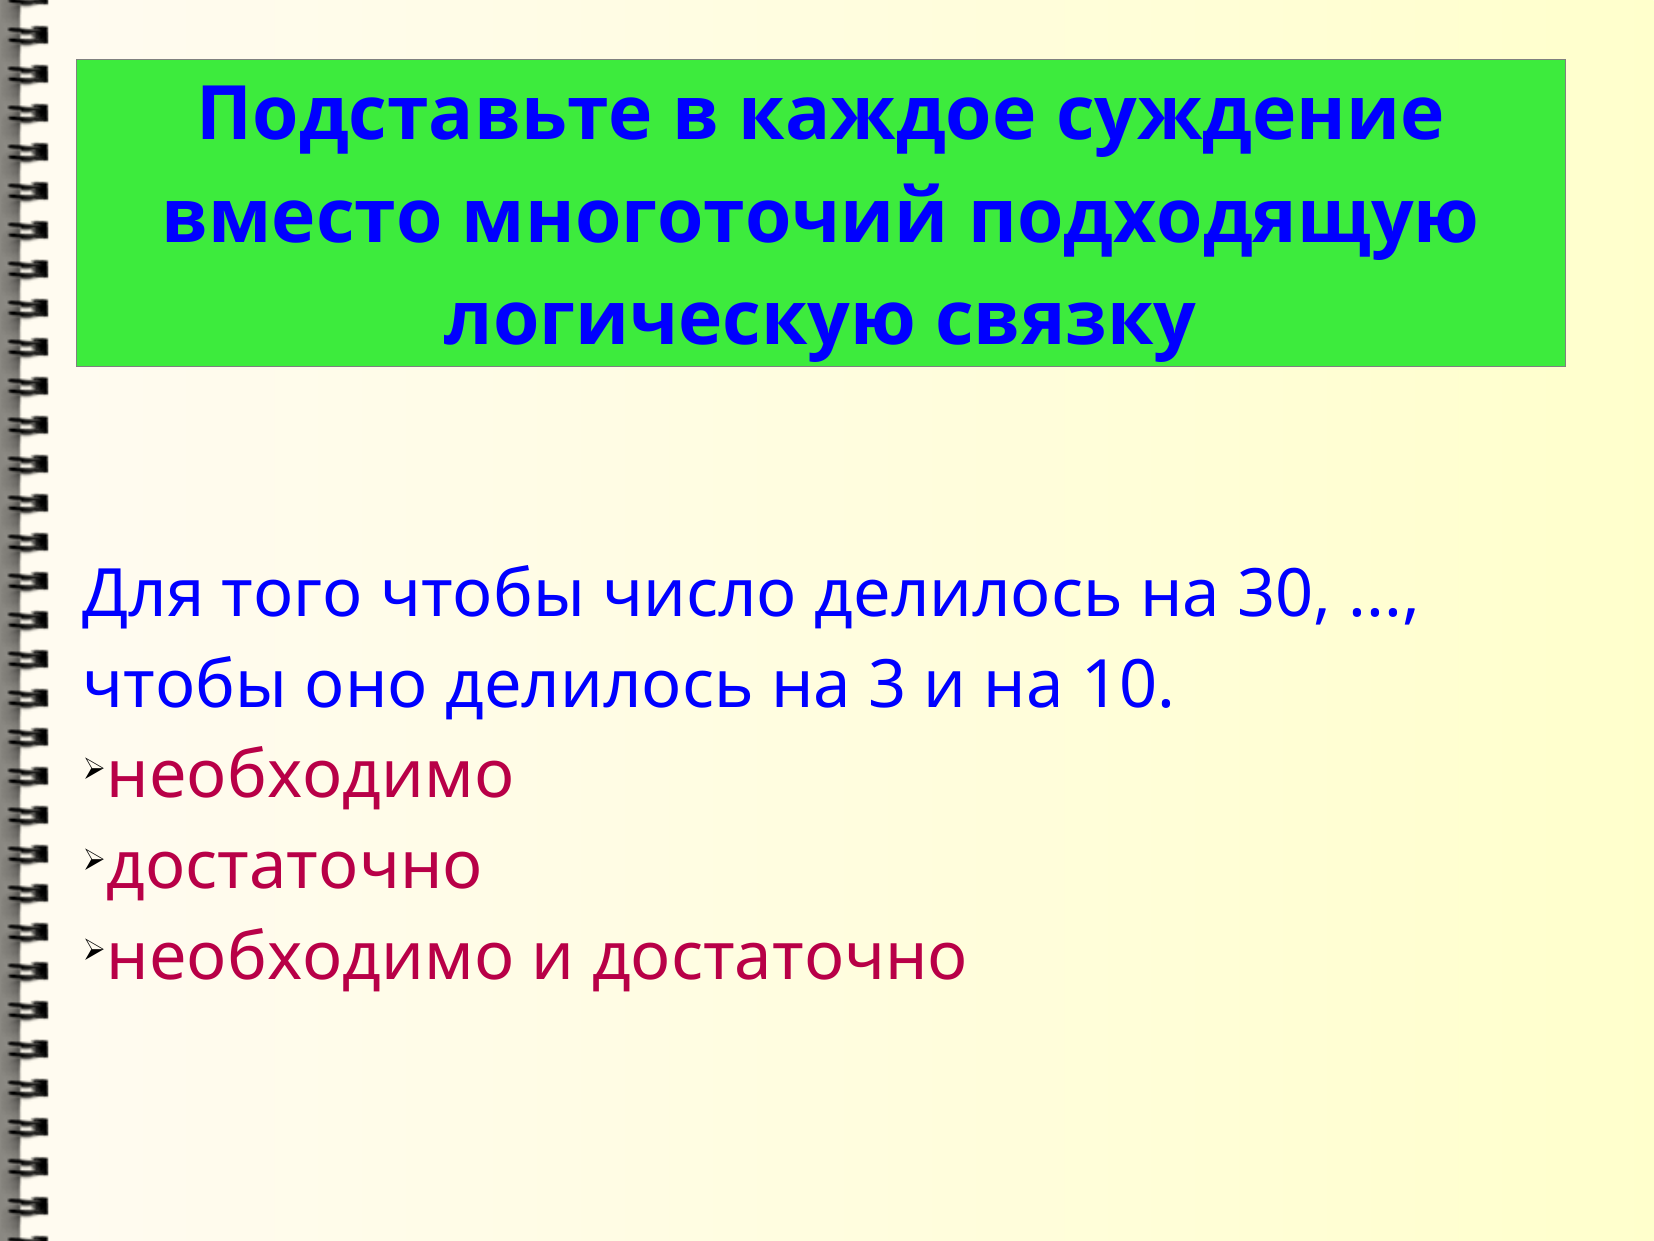

Подставьте в каждое суждение вместо многоточий подходящую логическую связку
# Для того чтобы число делилось на 30, ..., чтобы оно делилось на 3 и на 10.
необходимо
достаточно
необходимо и достаточно